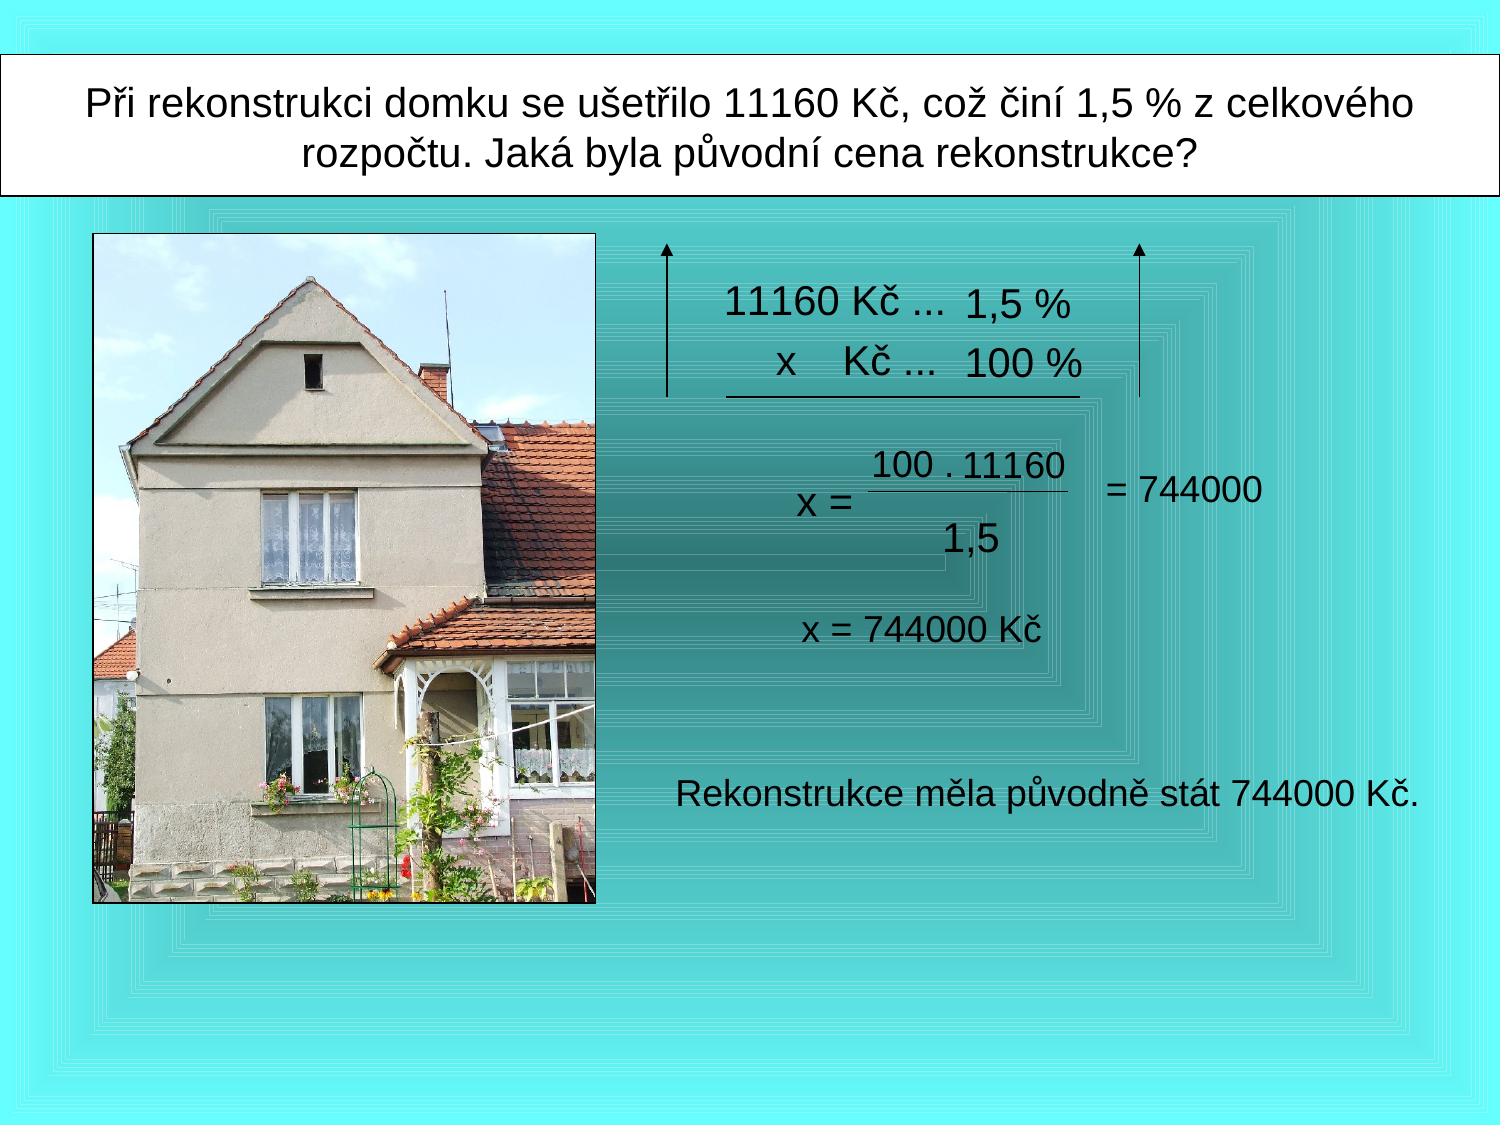

Při rekonstrukci domku se ušetřilo 11160 Kč, což činí 1,5 % z celkového rozpočtu. Jaká byla původní cena rekonstrukce?
11160 Kč ...
1,5 %
 x Kč ...
100 %
100 .
11160
= 744000
x =
1,5
x = 744000 Kč
Rekonstrukce měla původně stát 744000 Kč.